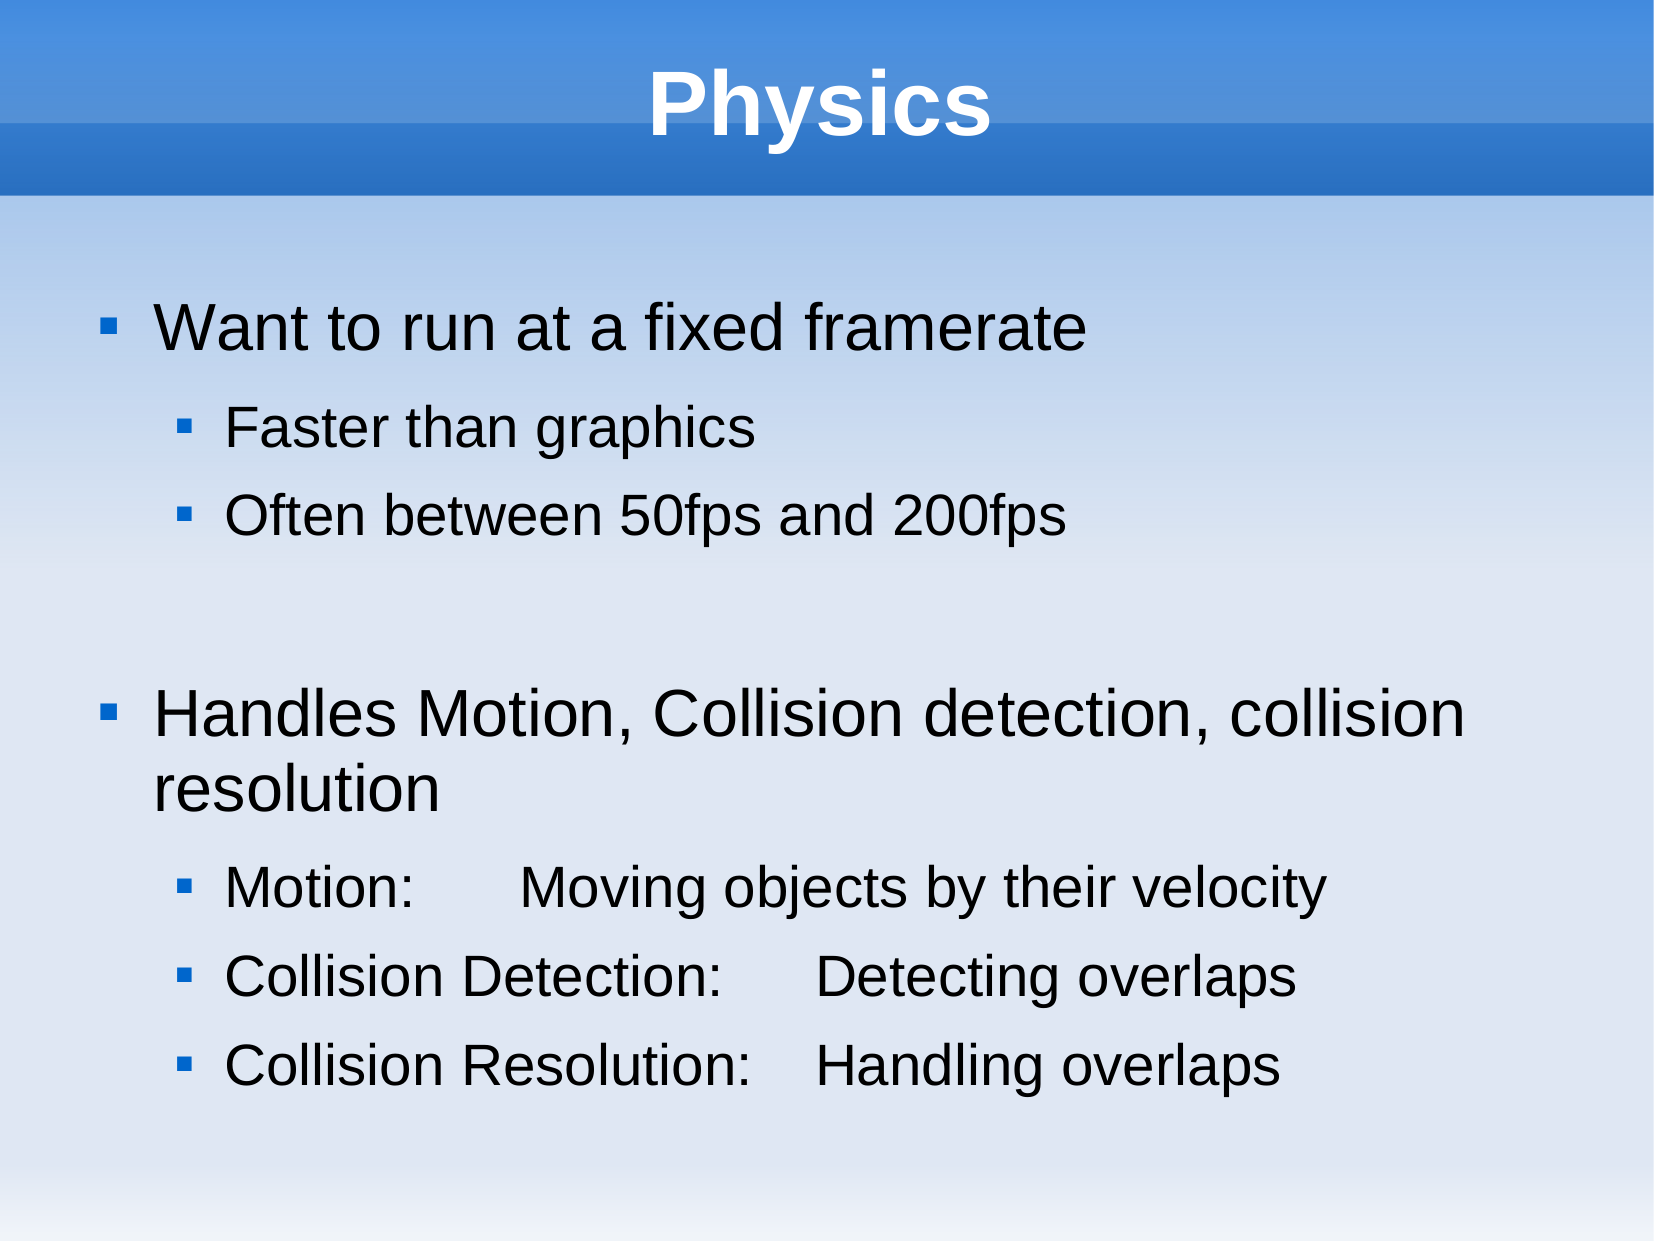

# Physics
Want to run at a fixed framerate
Faster than graphics
Often between 50fps and 200fps
Handles Motion, Collision detection, collision resolution
Motion:		Moving objects by their velocity
Collision Detection:		Detecting overlaps
Collision Resolution:	Handling overlaps